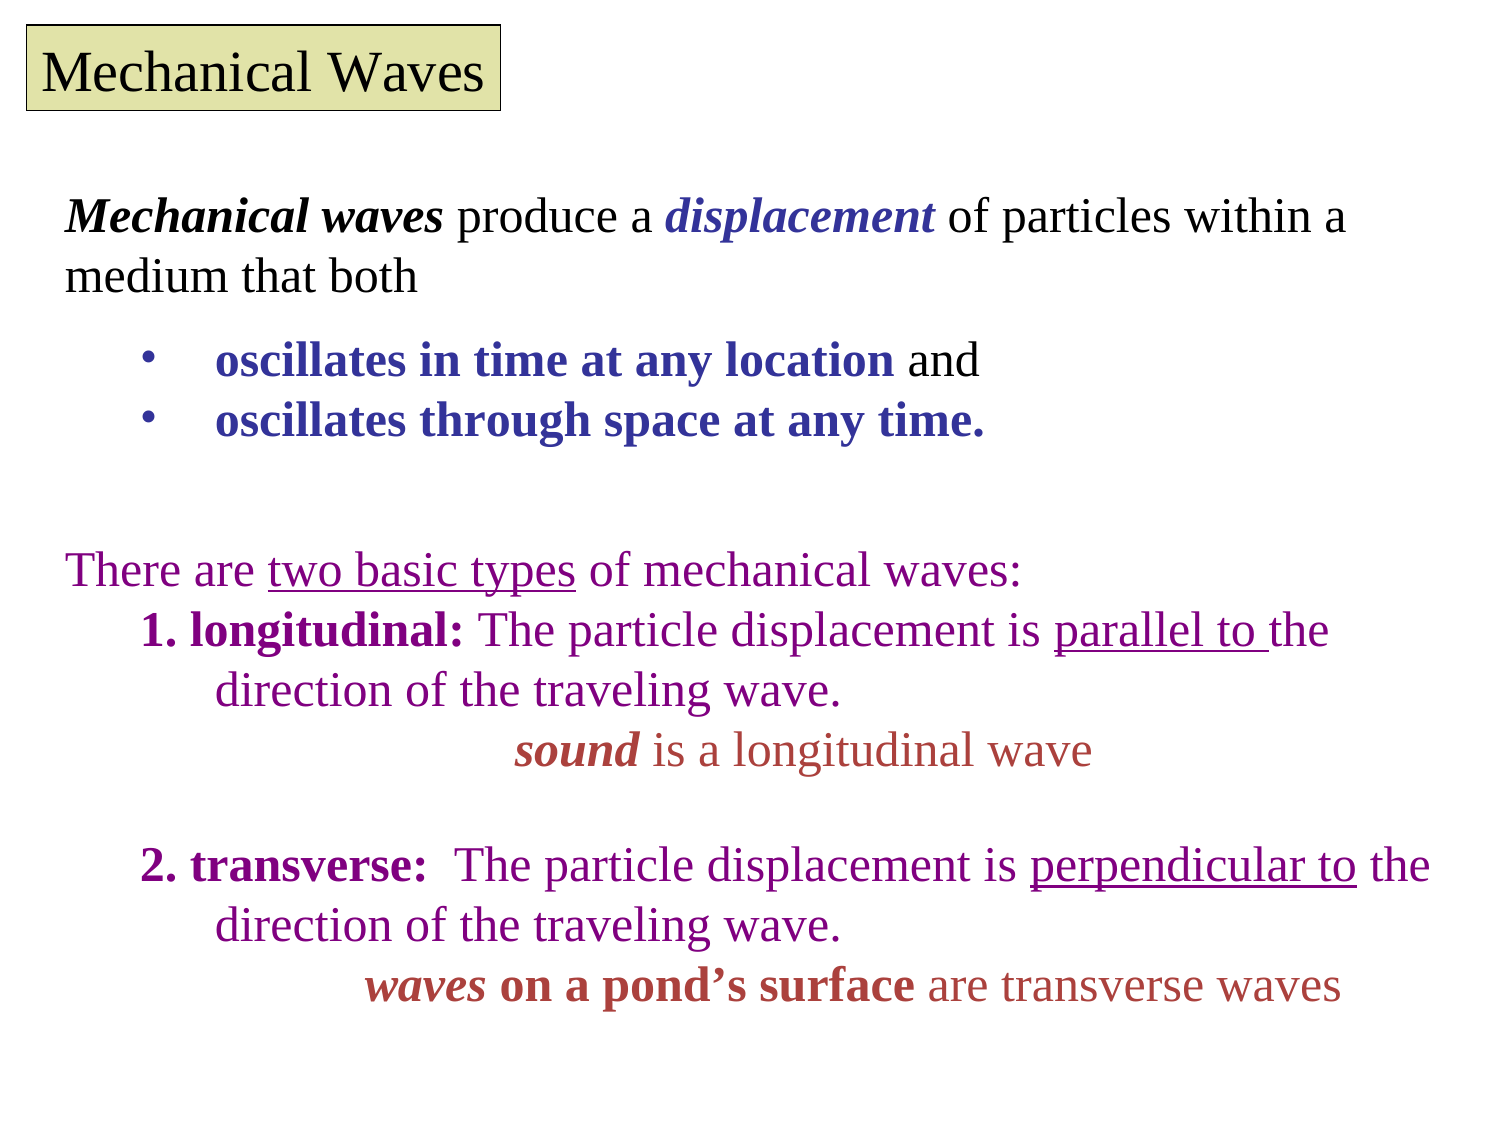

Mechanical Waves
Mechanical waves produce a displacement of particles within a
medium that both
oscillates in time at any location and
oscillates through space at any time.
There are two basic types of mechanical waves:
1. longitudinal: The particle displacement is parallel to the direction of the traveling wave.
 		sound is a longitudinal wave
2. transverse: The particle displacement is perpendicular to the direction of the traveling wave.
		waves on a pond’s surface are transverse waves